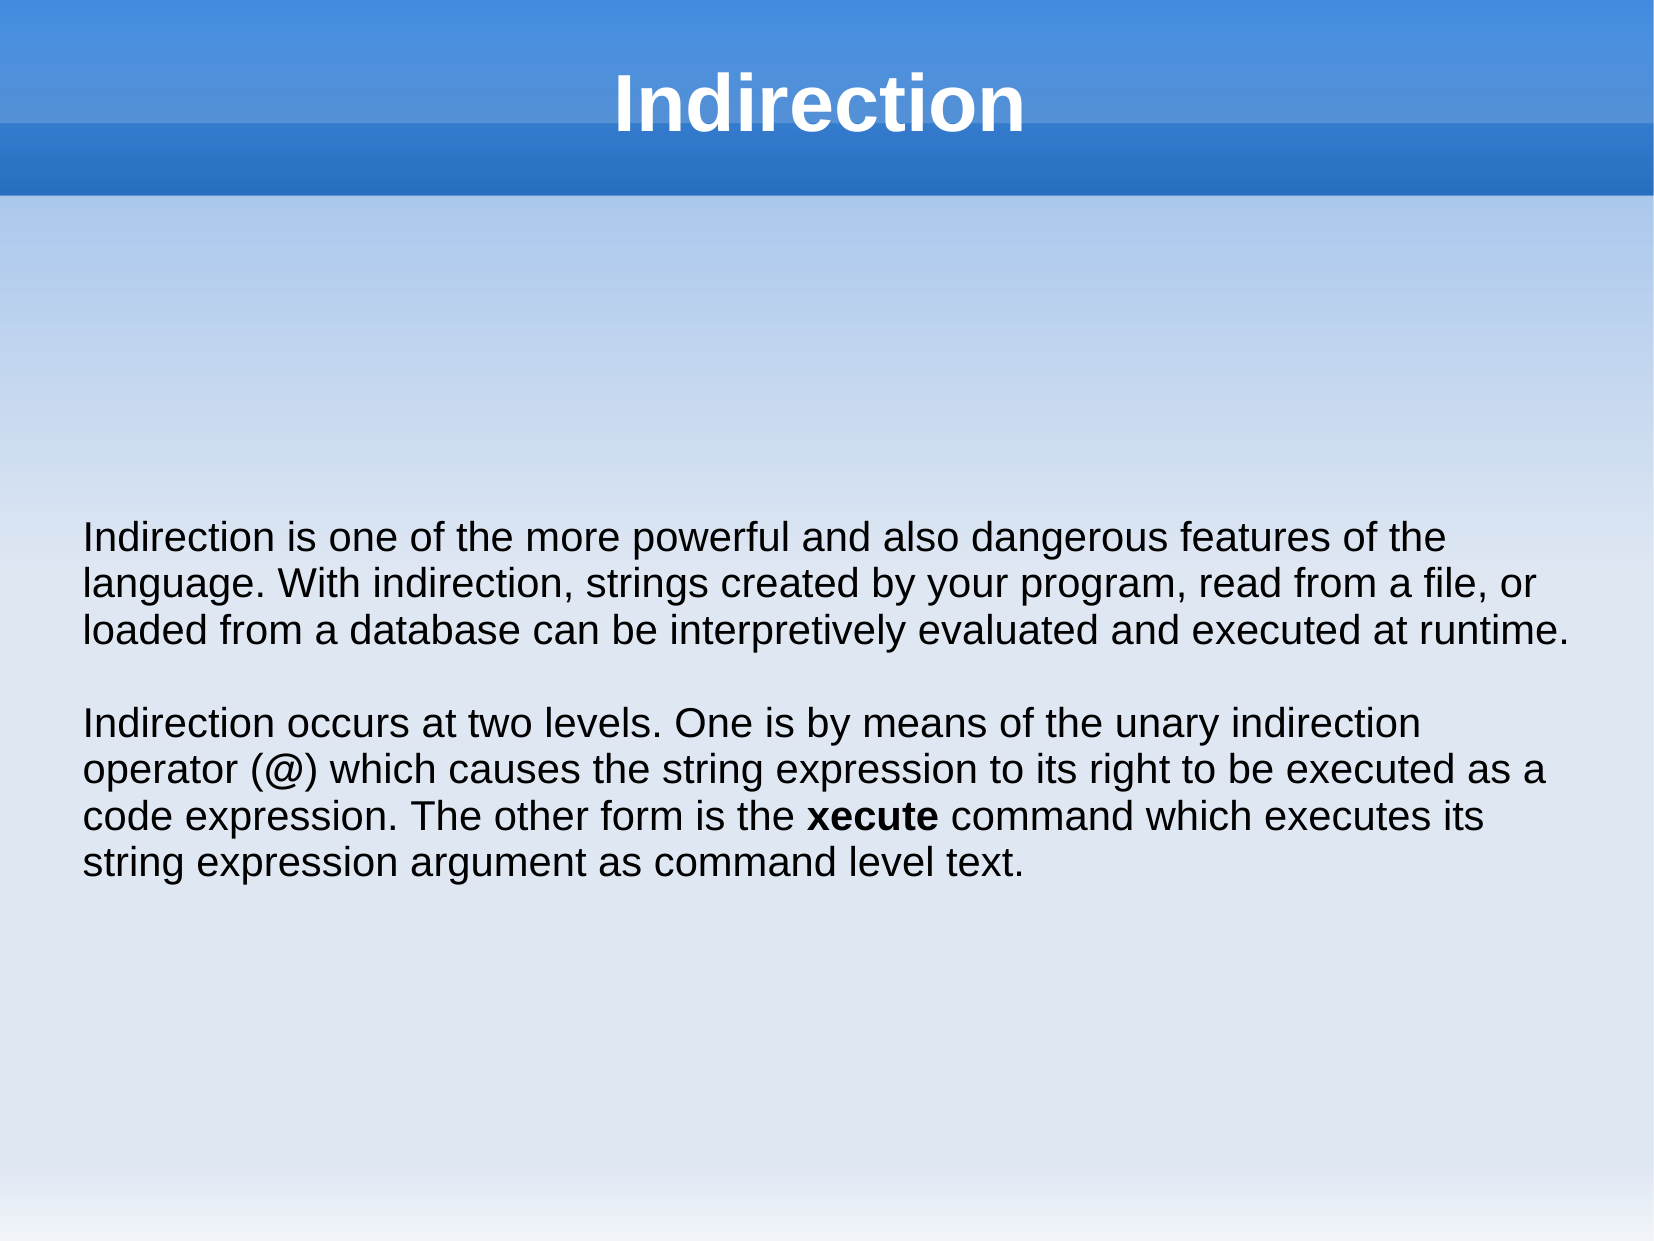

# Indirection
Indirection is one of the more powerful and also dangerous features of the language. With indirection, strings created by your program, read from a file, or loaded from a database can be interpretively evaluated and executed at runtime.
Indirection occurs at two levels. One is by means of the unary indirection operator (@) which causes the string expression to its right to be executed as a code expression. The other form is the xecute command which executes its string expression argument as command level text.